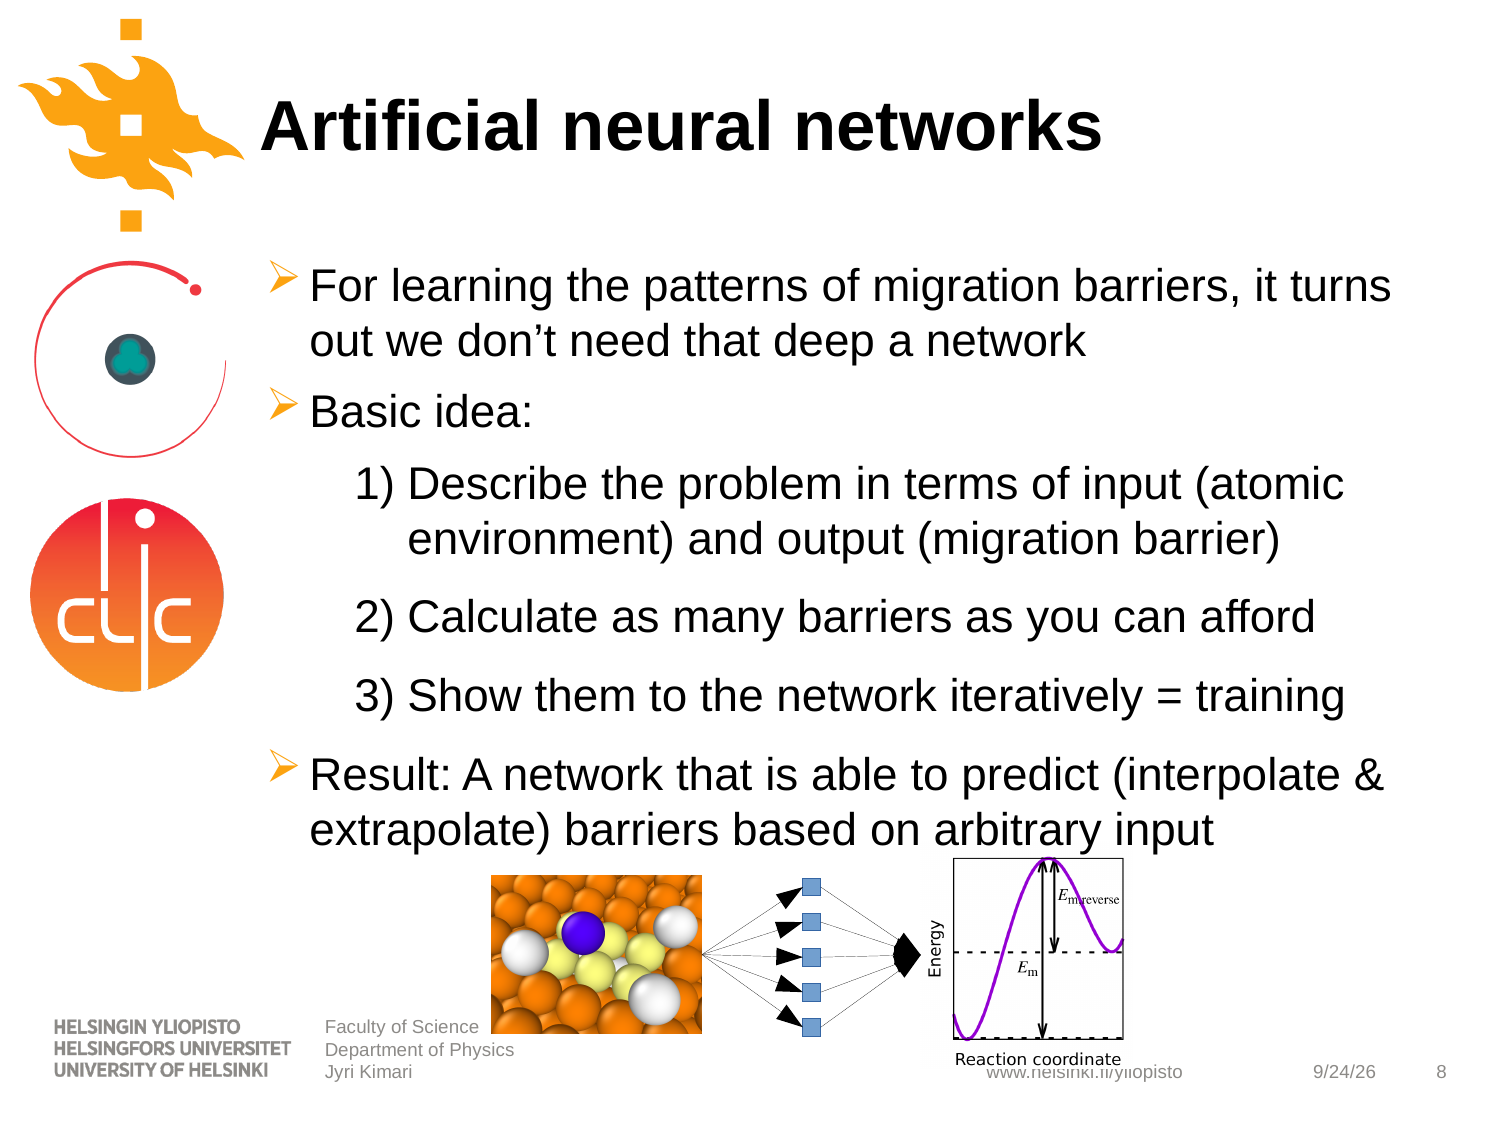

# Artificial neural networks
For learning the patterns of migration barriers, it turns out we don’t need that deep a network
Basic idea:
Describe the problem in terms of input (atomic environment) and output (migration barrier)
Calculate as many barriers as you can afford
Show them to the network iteratively = training
Result: A network that is able to predict (interpolate & extrapolate) barriers based on arbitrary input
Faculty of Science
Department of Physics
Jyri Kimari